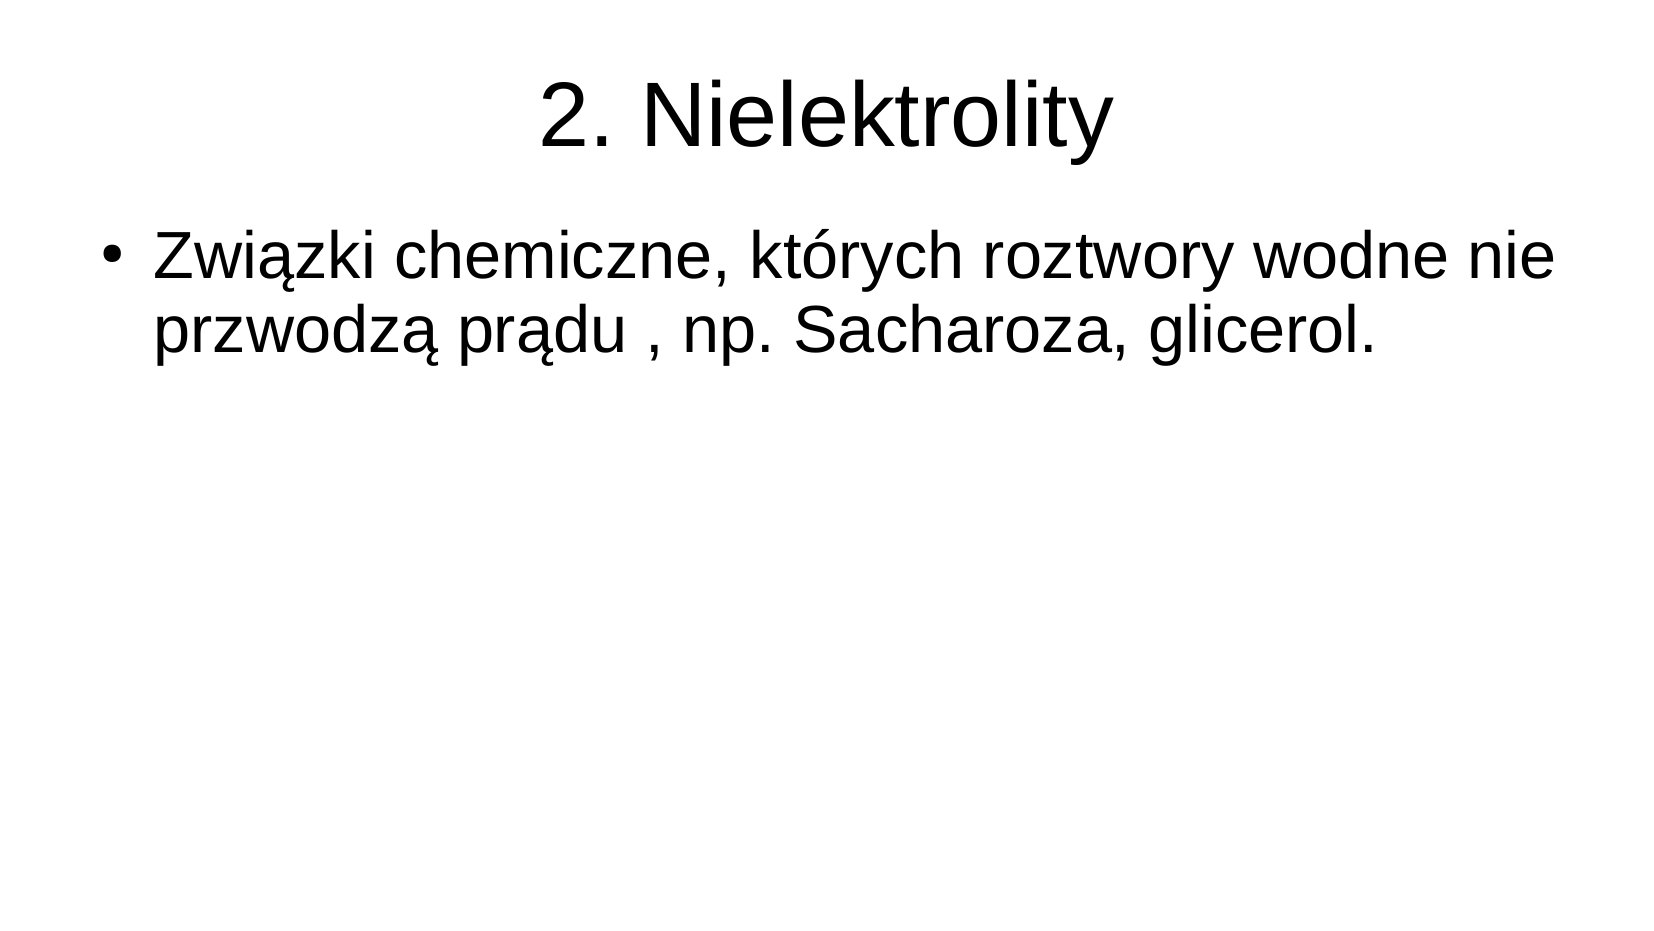

# 2. Nielektrolity
Związki chemiczne, których roztwory wodne nie przwodzą prądu , np. Sacharoza, glicerol.